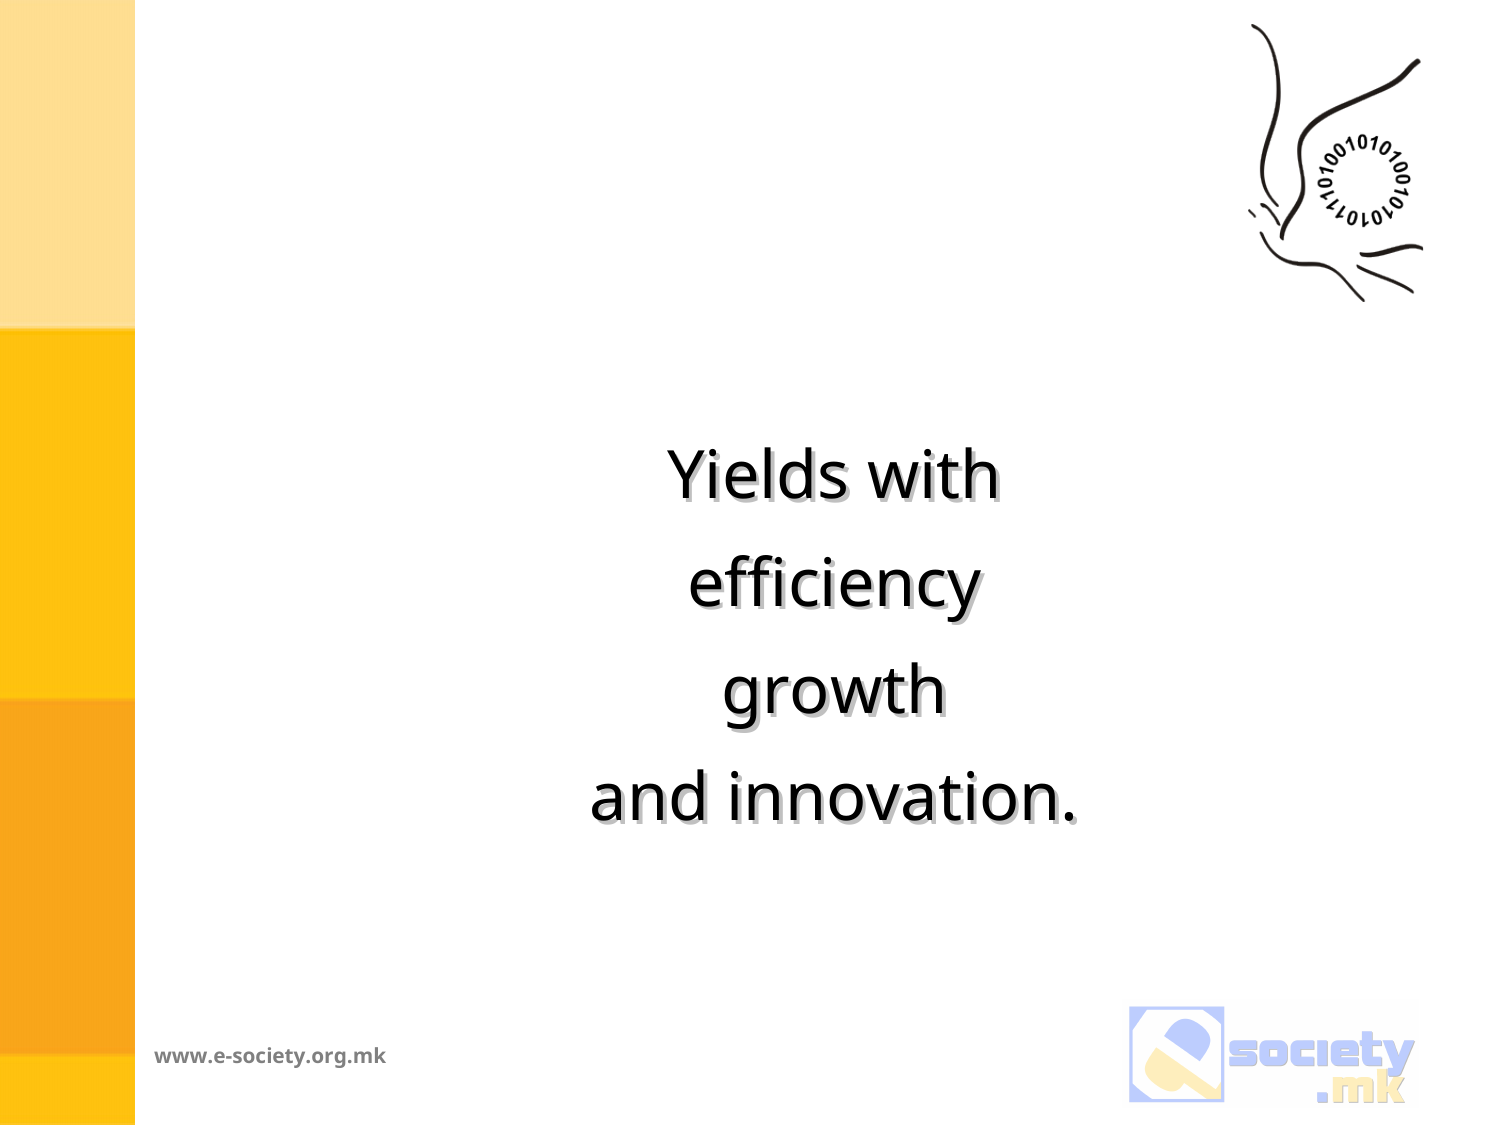

#
Yields with
efficiency
growth
and innovation.